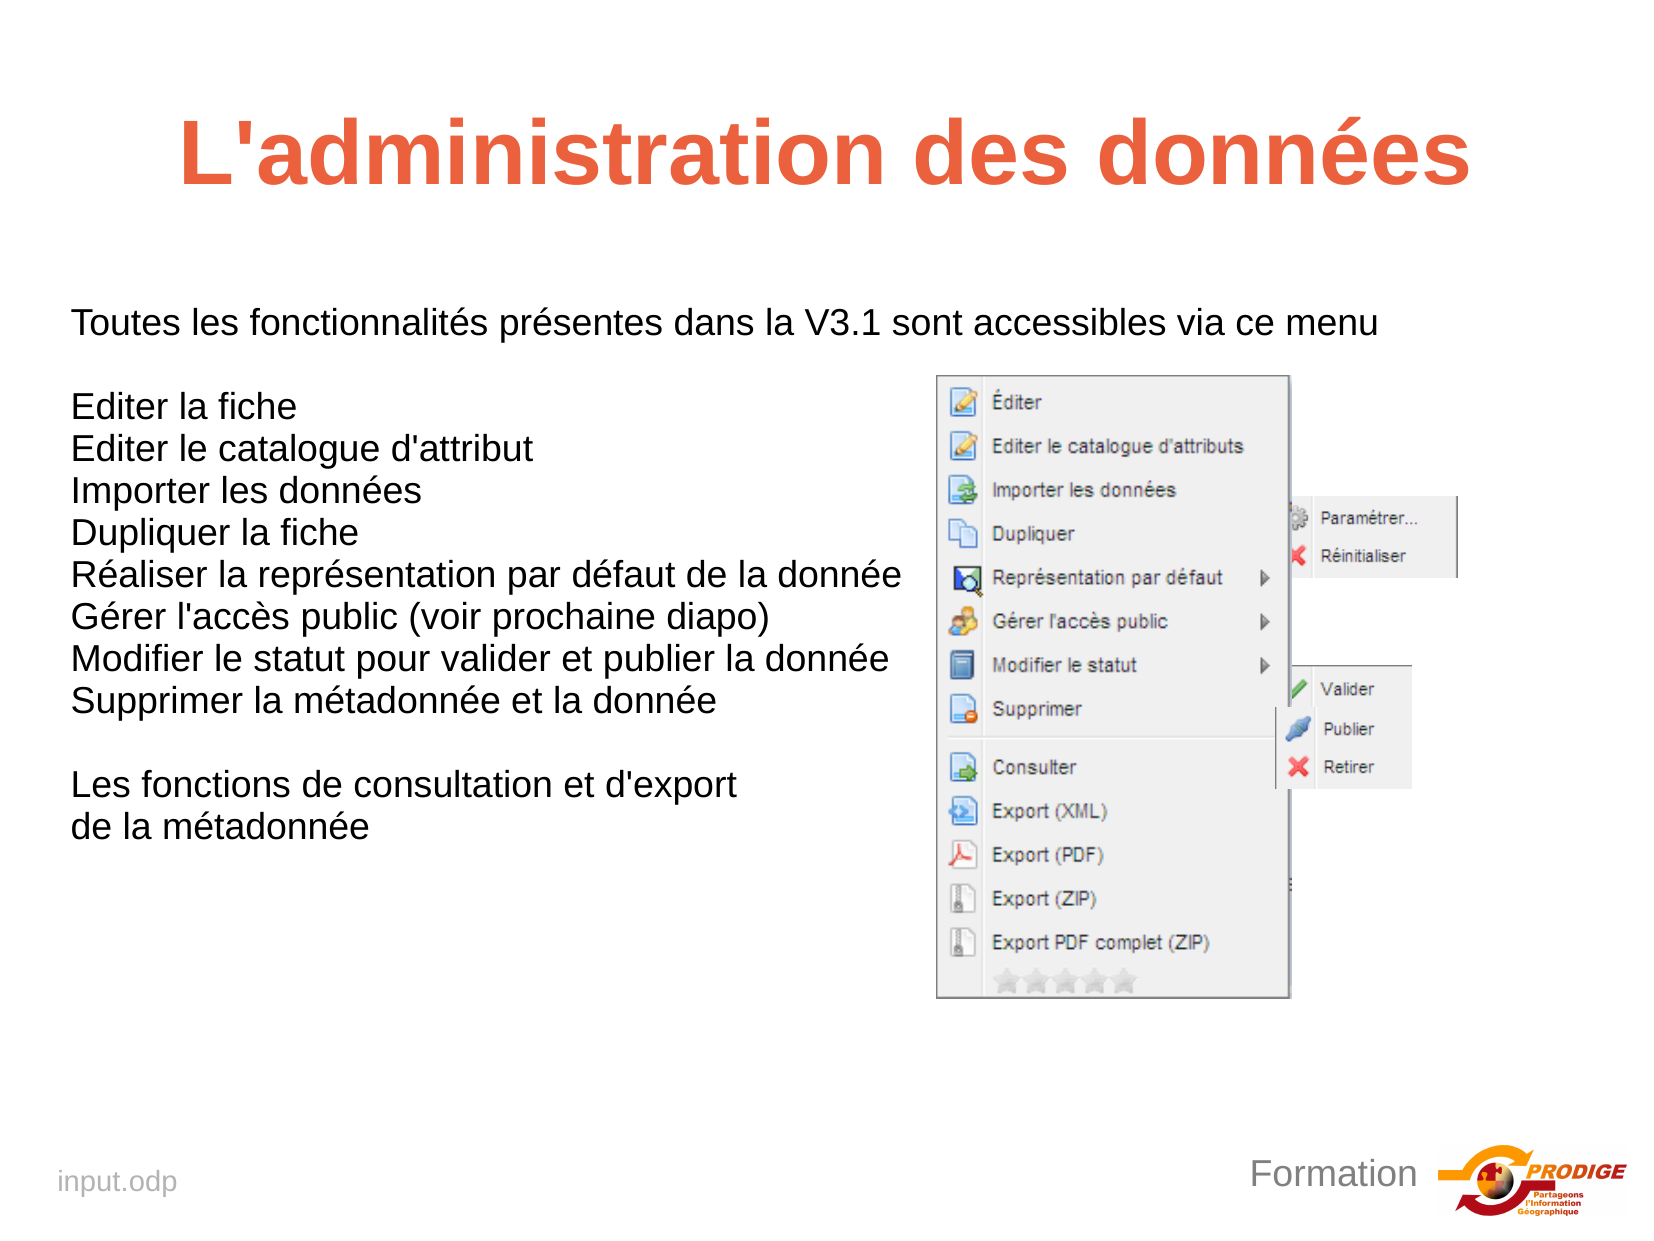

# L'administration des données
Toutes les fonctionnalités présentes dans la V3.1 sont accessibles via ce menu
Editer la fiche
Editer le catalogue d'attribut
Importer les données
Dupliquer la fiche
Réaliser la représentation par défaut de la donnée
Gérer l'accès public (voir prochaine diapo)
Modifier le statut pour valider et publier la donnée
Supprimer la métadonnée et la donnée
Les fonctions de consultation et d'export
de la métadonnée